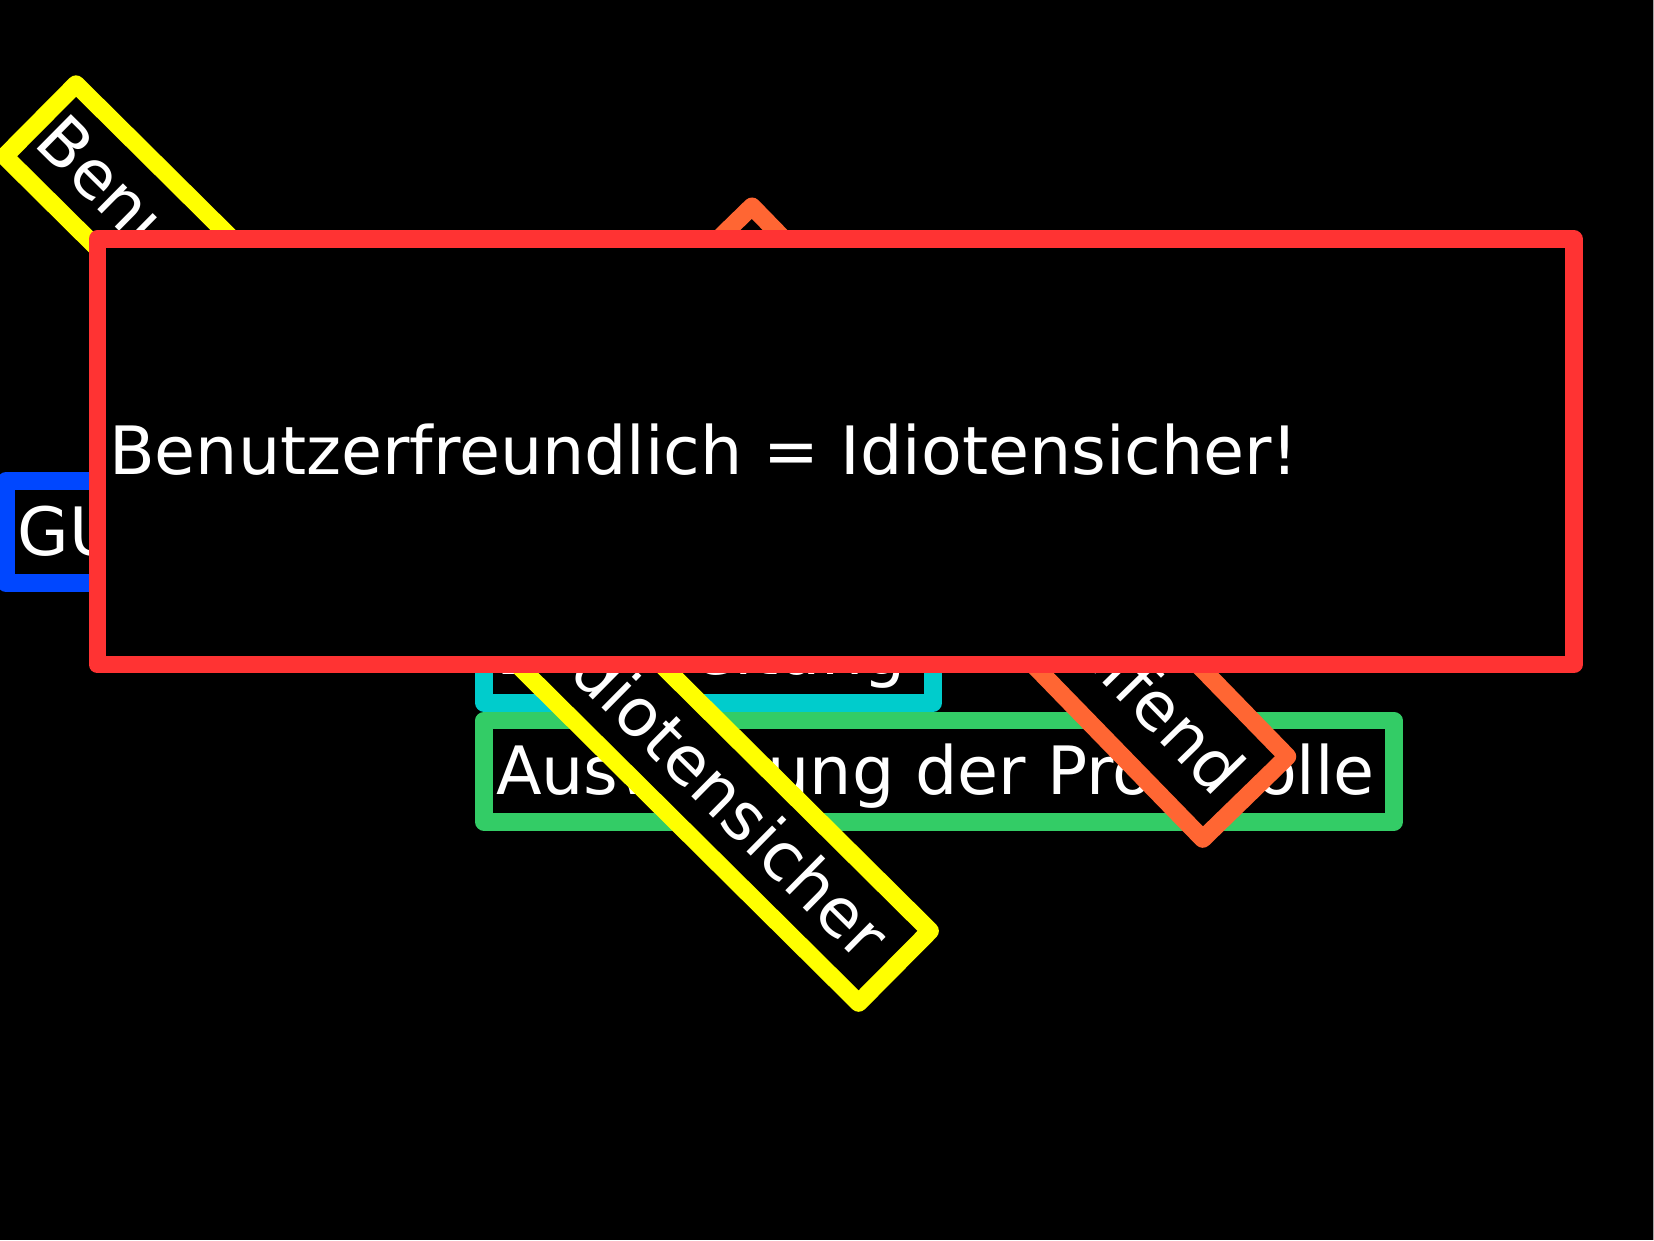

Benutzerfreundlich = Idiotensicher!
Plattformübergreifend
GUI und CMD Erstellung
Benutzerfreundlich = Idiotensicher
Bearbeitung
Auswertung der Protokolle